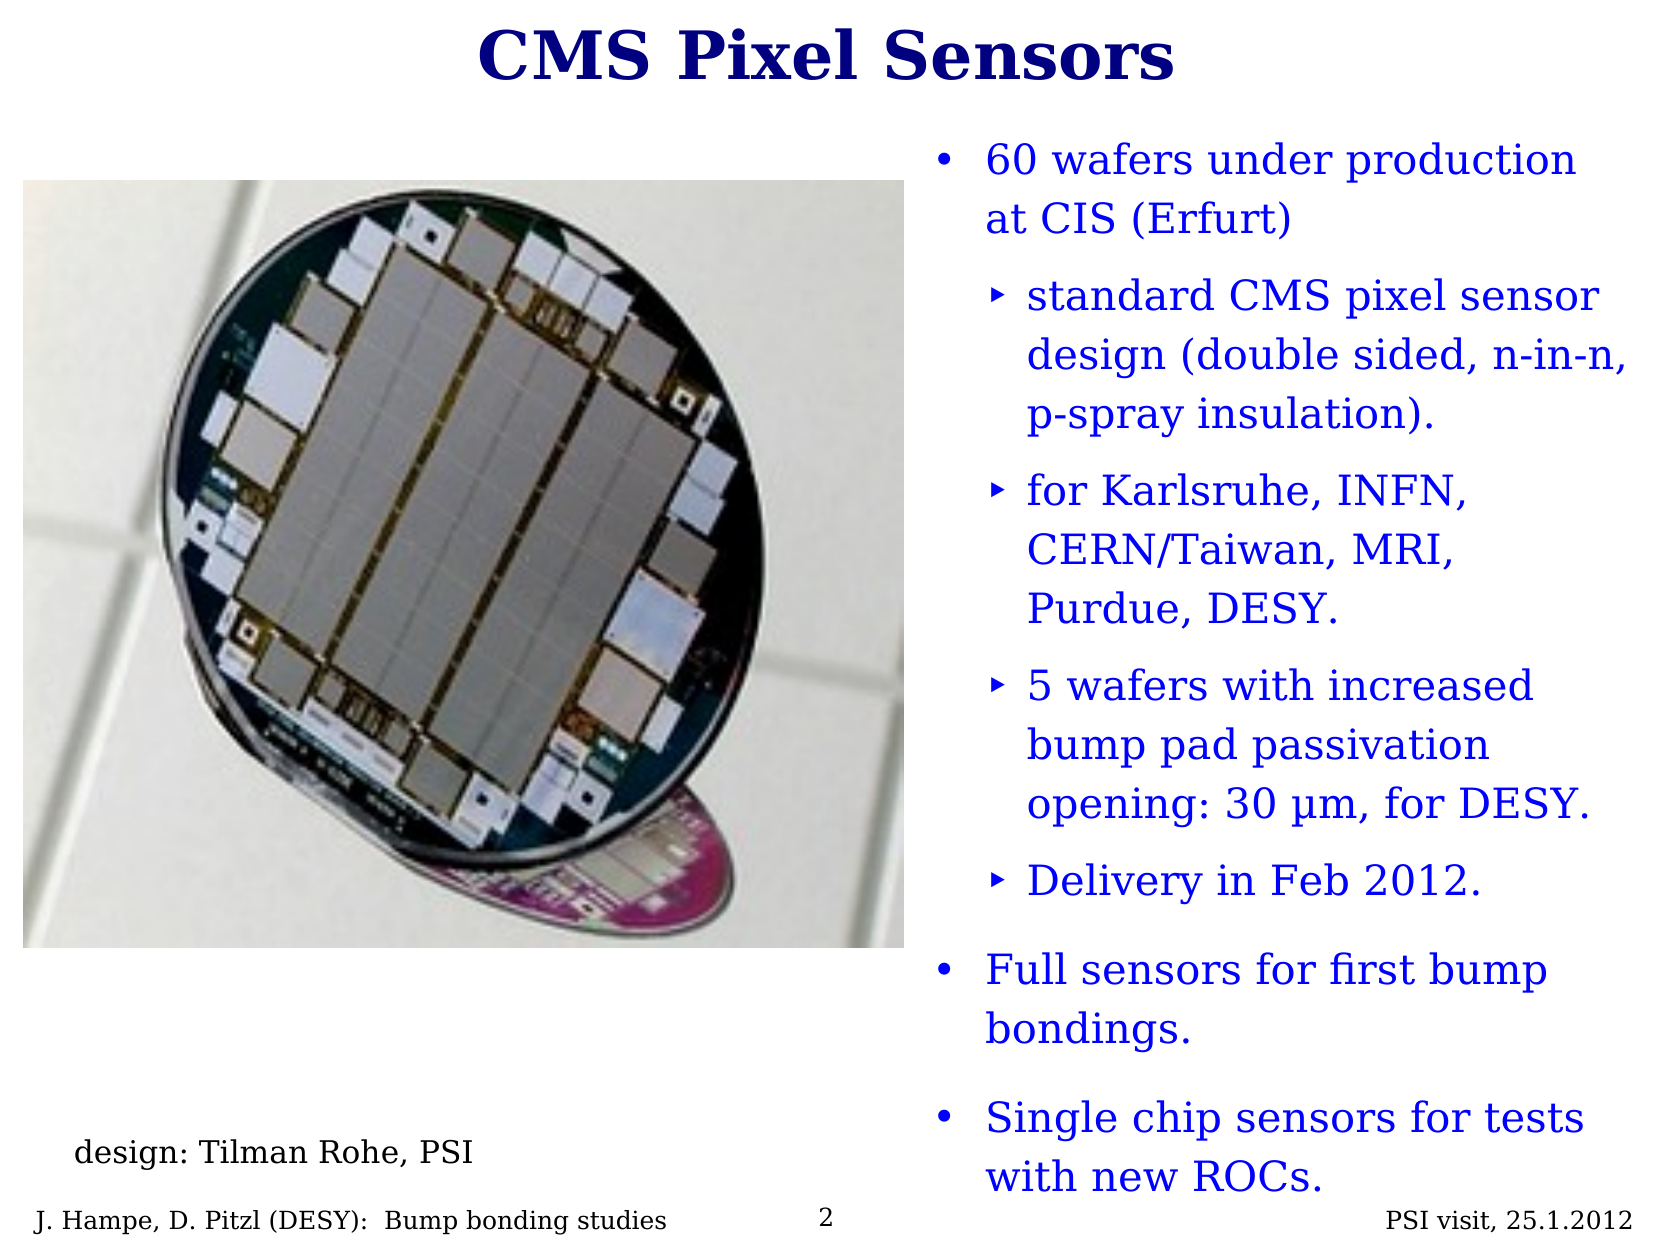

# CMS Pixel Sensors
60 wafers under production at CIS (Erfurt)
standard CMS pixel sensor design (double sided, n-in-n, p-spray insulation).
for Karlsruhe, INFN, CERN/Taiwan, MRI, Purdue, DESY.
5 wafers with increased bump pad passivation opening: 30 µm, for DESY.
Delivery in Feb 2012.
Full sensors for first bump bondings.
Single chip sensors for tests with new ROCs.
design: Tilman Rohe, PSI